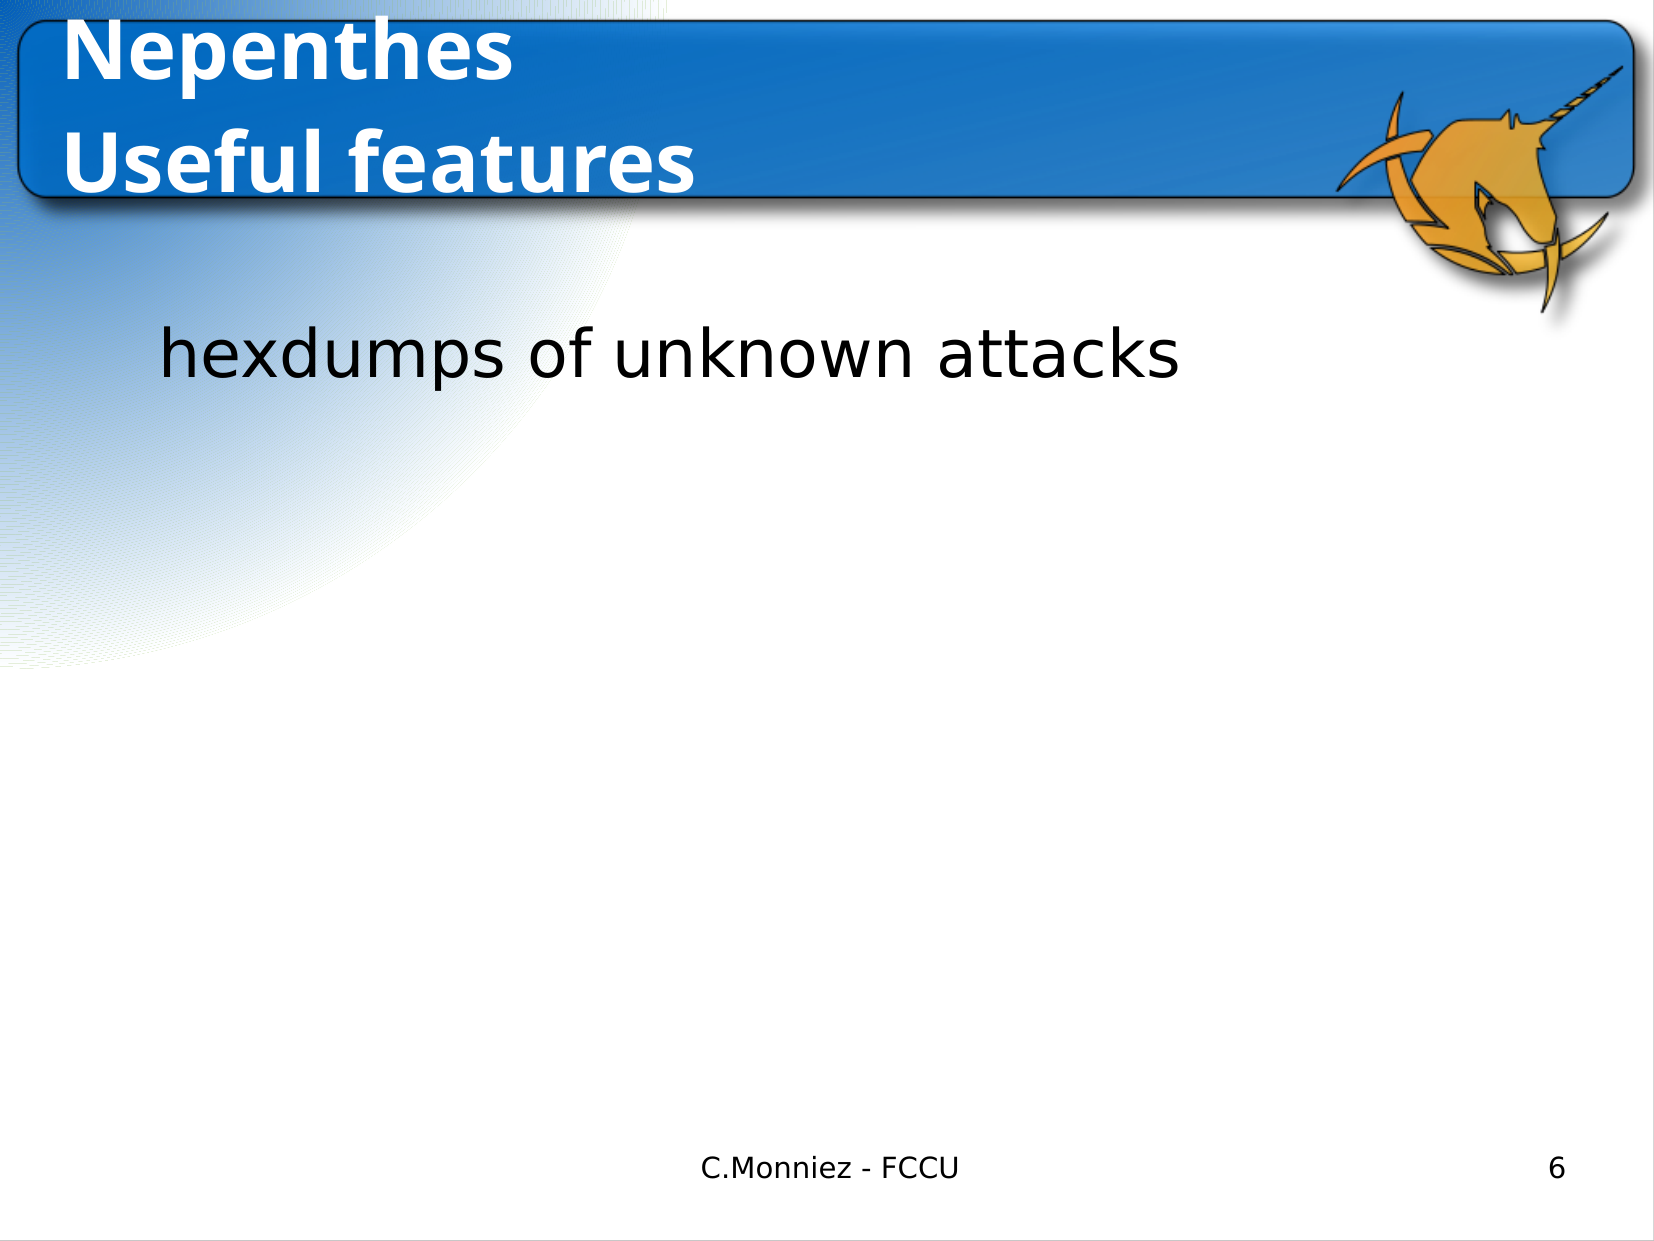

# Nepenthes Useful features
hexdumps of unknown attacks
C.Monniez - FCCU
6